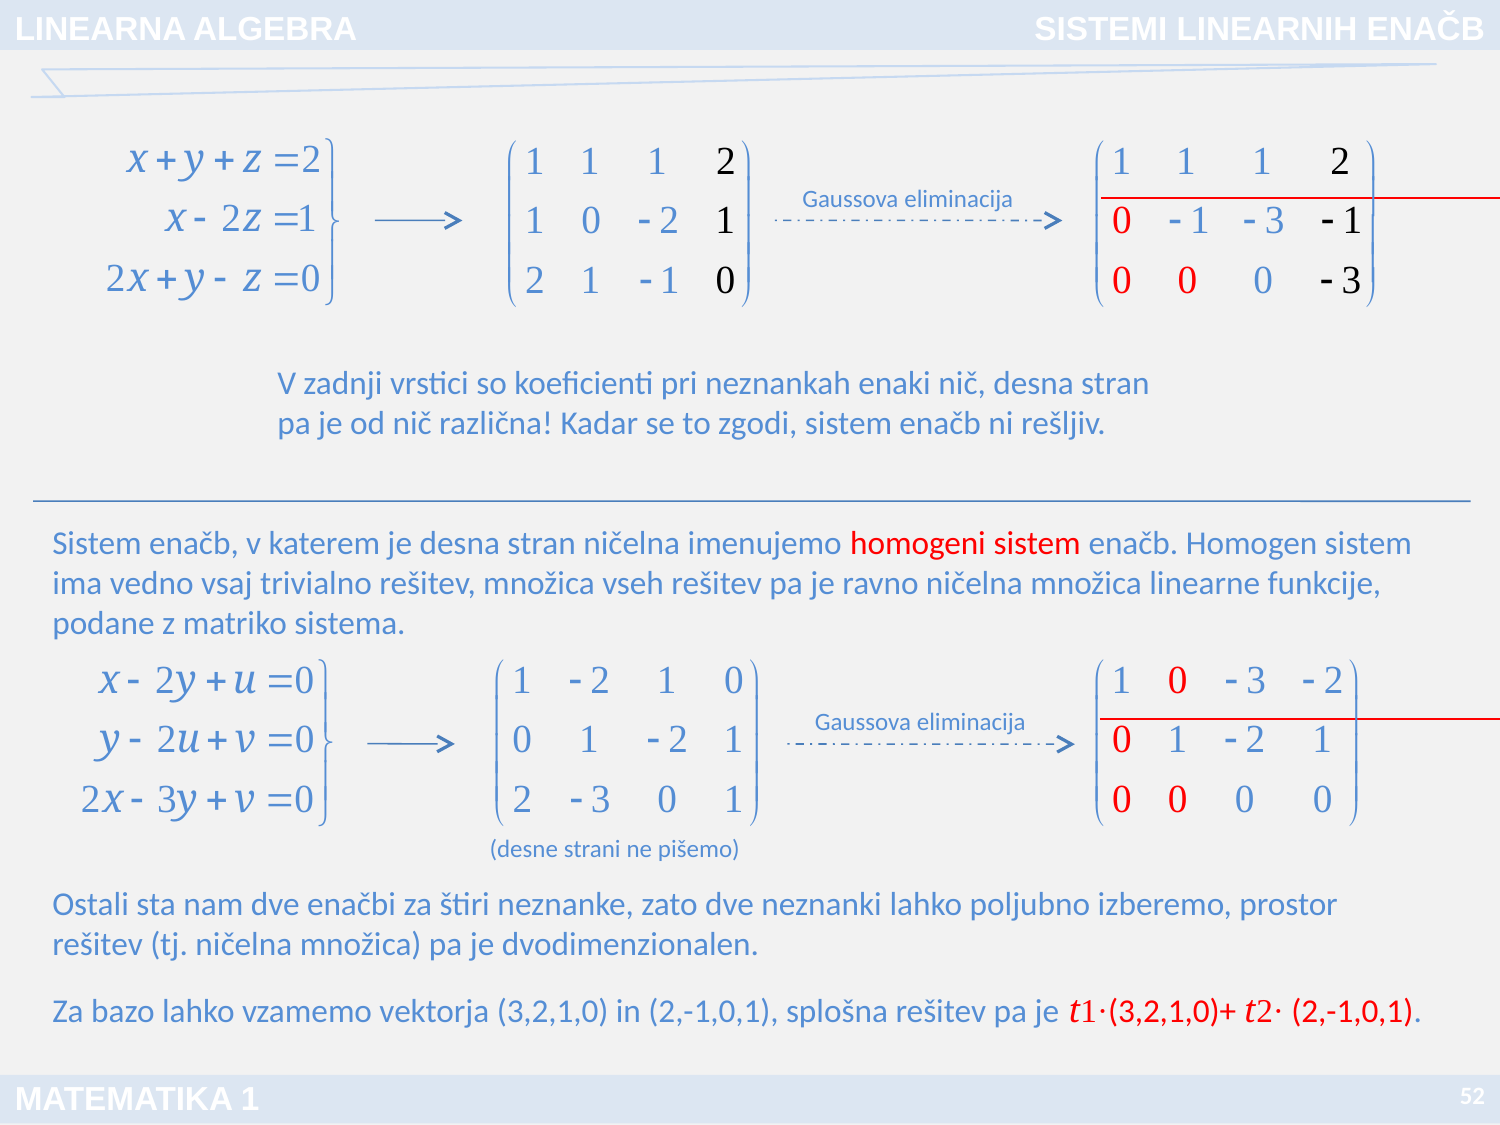

LINEARNA ALGEBRA
SISTEMI LINEARNIH ENAČB
Gaussova eliminacija
V zadnji vrstici so koeficienti pri neznankah enaki nič, desna stran pa je od nič različna! Kadar se to zgodi, sistem enačb ni rešljiv.
Sistem enačb, v katerem je desna stran ničelna imenujemo homogeni sistem enačb. Homogen sistem ima vedno vsaj trivialno rešitev, množica vseh rešitev pa je ravno ničelna množica linearne funkcije, podane z matriko sistema.
Gaussova eliminacija
(desne strani ne pišemo)
Ostali sta nam dve enačbi za štiri neznanke, zato dve neznanki lahko poljubno izberemo, prostor rešitev (tj. ničelna množica) pa je dvodimenzionalen.
Za bazo lahko vzamemo vektorja (3,2,1,0) in (2,-1,0,1), splošna rešitev pa je t1·(3,2,1,0)+ t2· (2,-1,0,1).
MATEMATIKA 1